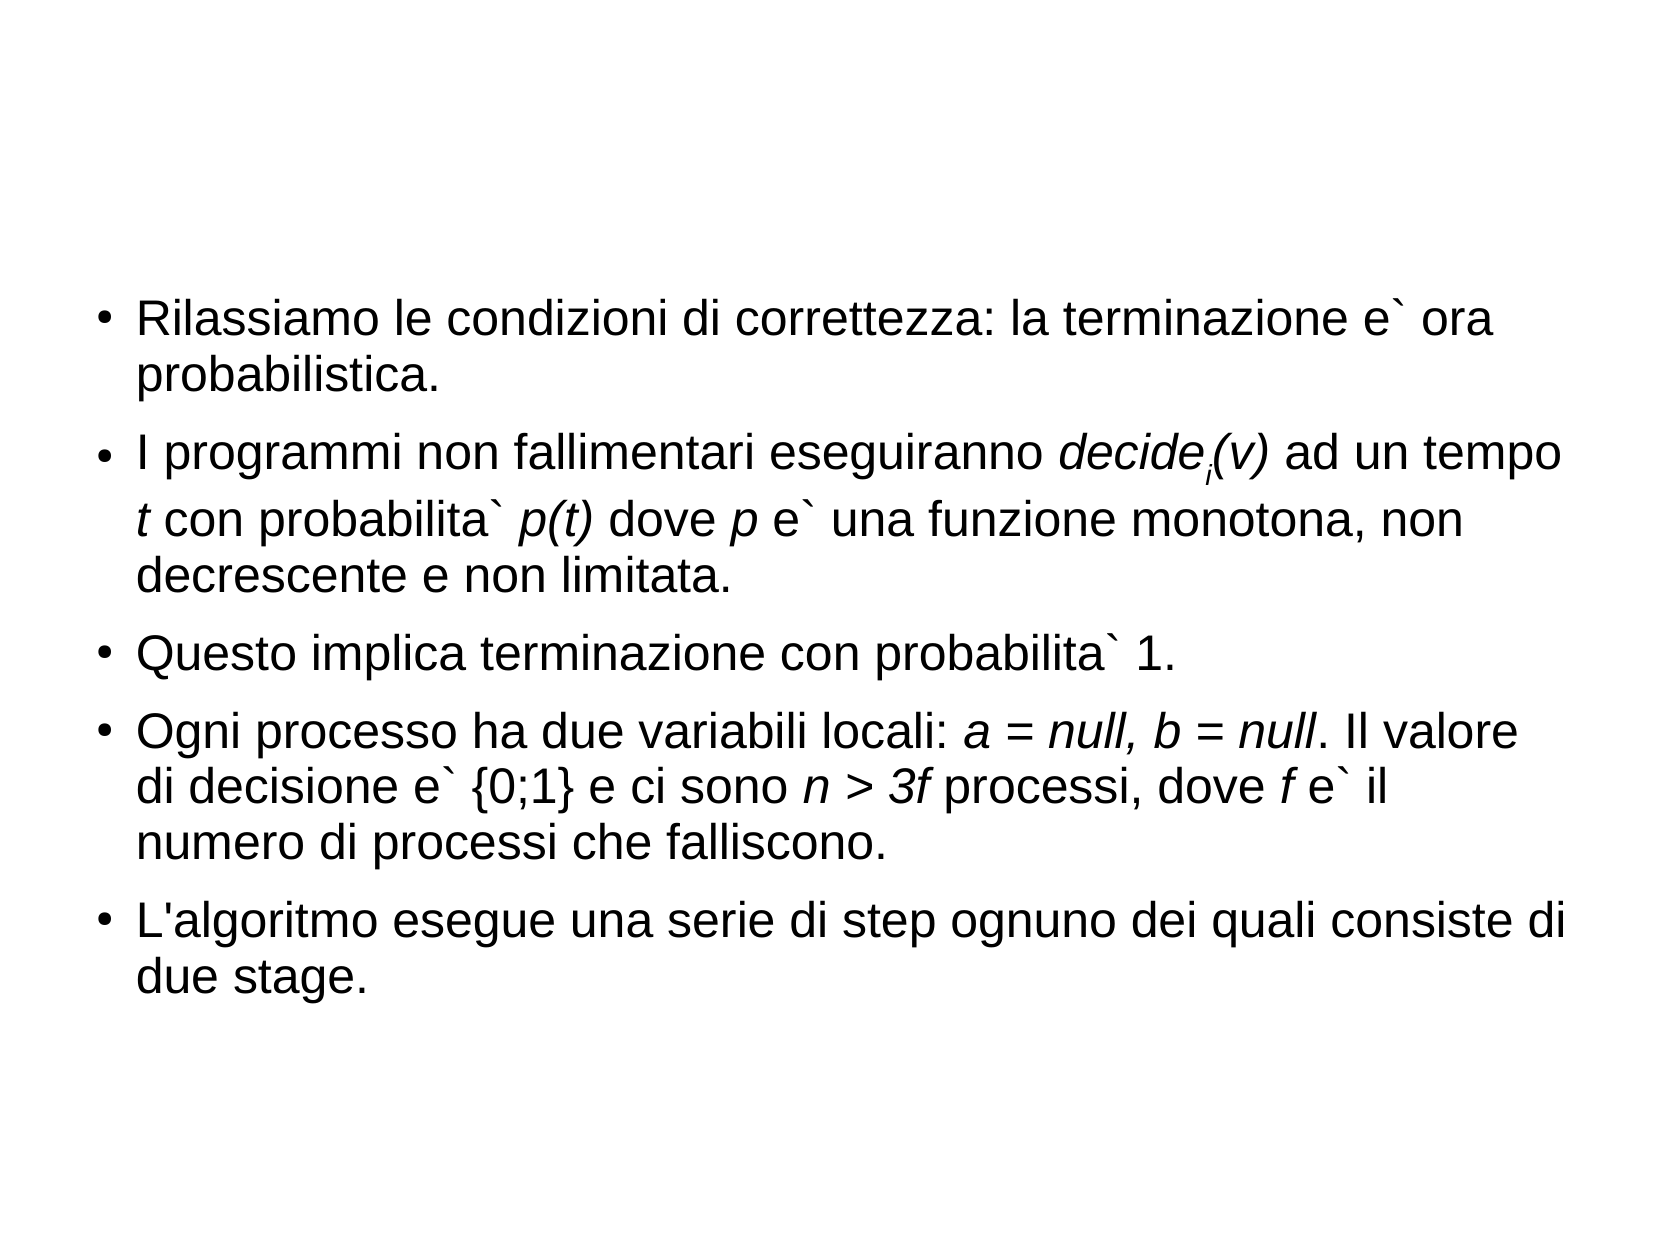

#
Rilassiamo le condizioni di correttezza: la terminazione e` ora probabilistica.
I programmi non fallimentari eseguiranno decidei(v) ad un tempo t con probabilita` p(t) dove p e` una funzione monotona, non decrescente e non limitata.
Questo implica terminazione con probabilita` 1.
Ogni processo ha due variabili locali: a = null, b = null. Il valore di decisione e` {0;1} e ci sono n > 3f processi, dove f e` il numero di processi che falliscono.
L'algoritmo esegue una serie di step ognuno dei quali consiste di due stage.